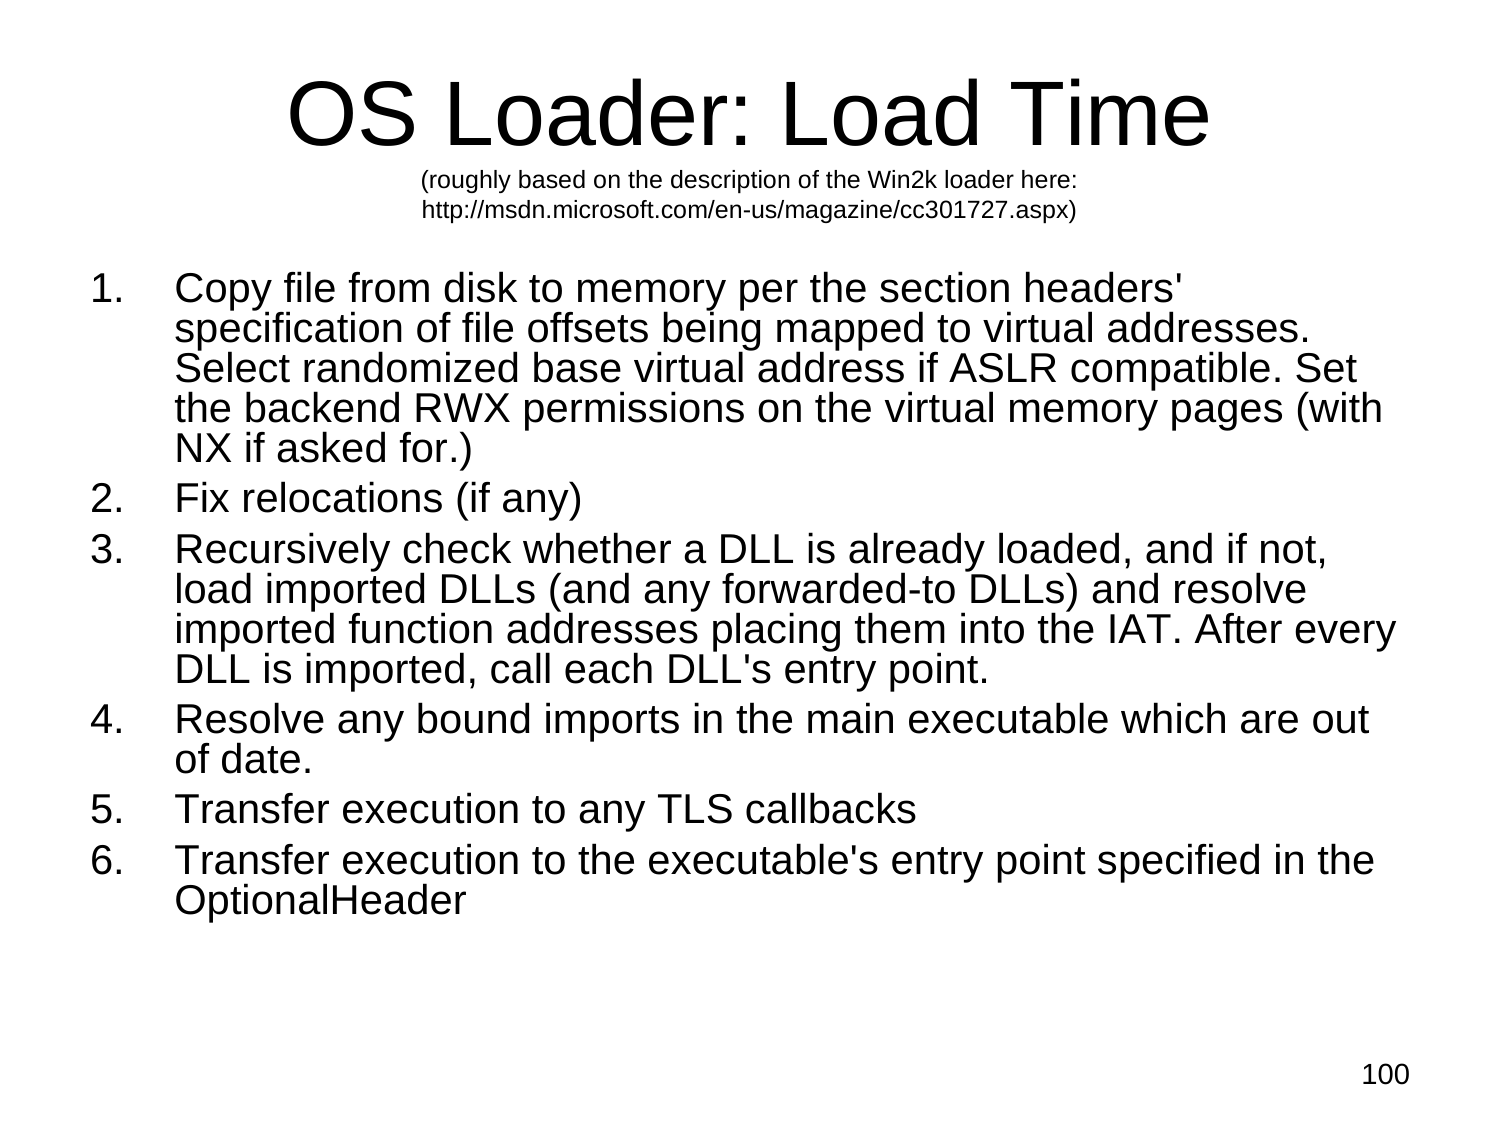

# OS Loader: Load Time (roughly based on the description of the Win2k loader here: http://msdn.microsoft.com/en-us/magazine/cc301727.aspx)
Copy file from disk to memory per the section headers' specification of file offsets being mapped to virtual addresses. Select randomized base virtual address if ASLR compatible. Set the backend RWX permissions on the virtual memory pages (with NX if asked for.)
Fix relocations (if any)
Recursively check whether a DLL is already loaded, and if not, load imported DLLs (and any forwarded-to DLLs) and resolve imported function addresses placing them into the IAT. After every DLL is imported, call each DLL's entry point.
Resolve any bound imports in the main executable which are out of date.
Transfer execution to any TLS callbacks
Transfer execution to the executable's entry point specified in the OptionalHeader